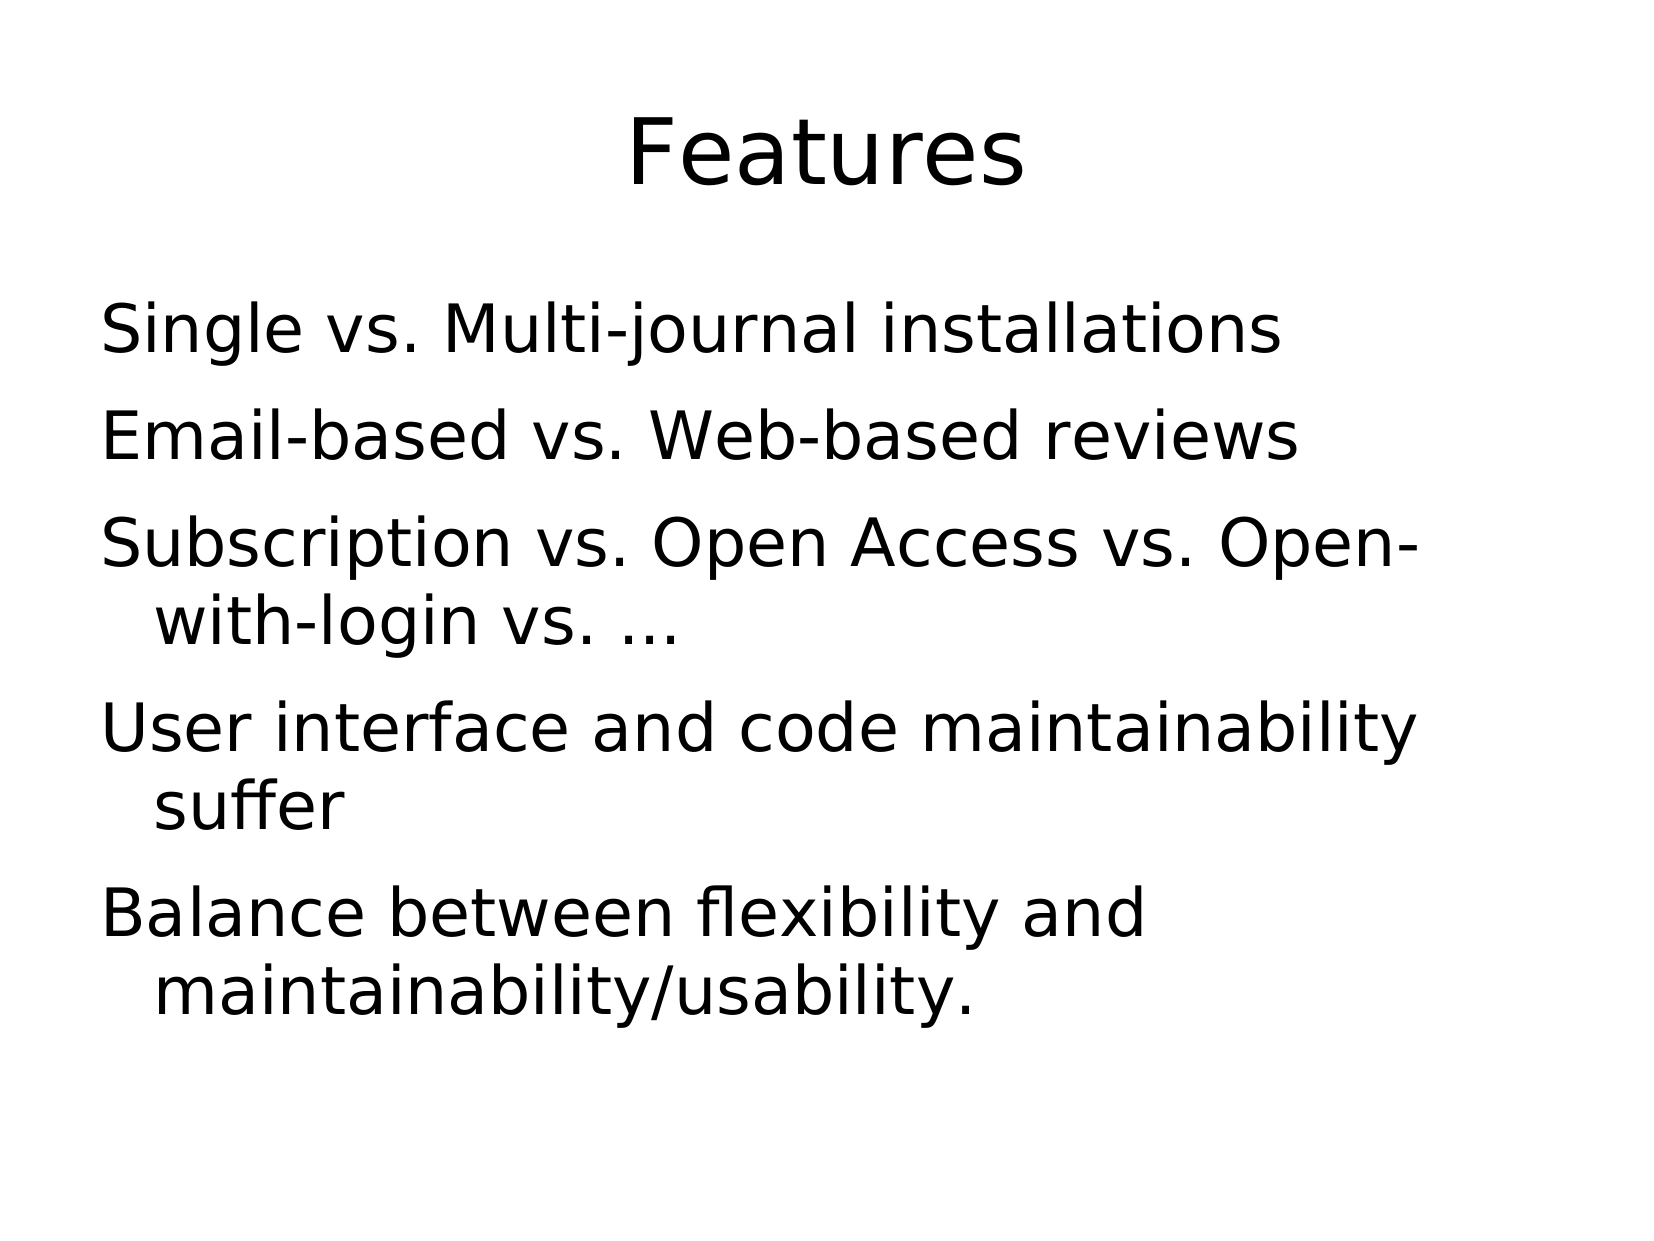

# Features
Single vs. Multi-journal installations
Email-based vs. Web-based reviews
Subscription vs. Open Access vs. Open-with-login vs. ...
User interface and code maintainability suffer
Balance between flexibility and maintainability/usability.